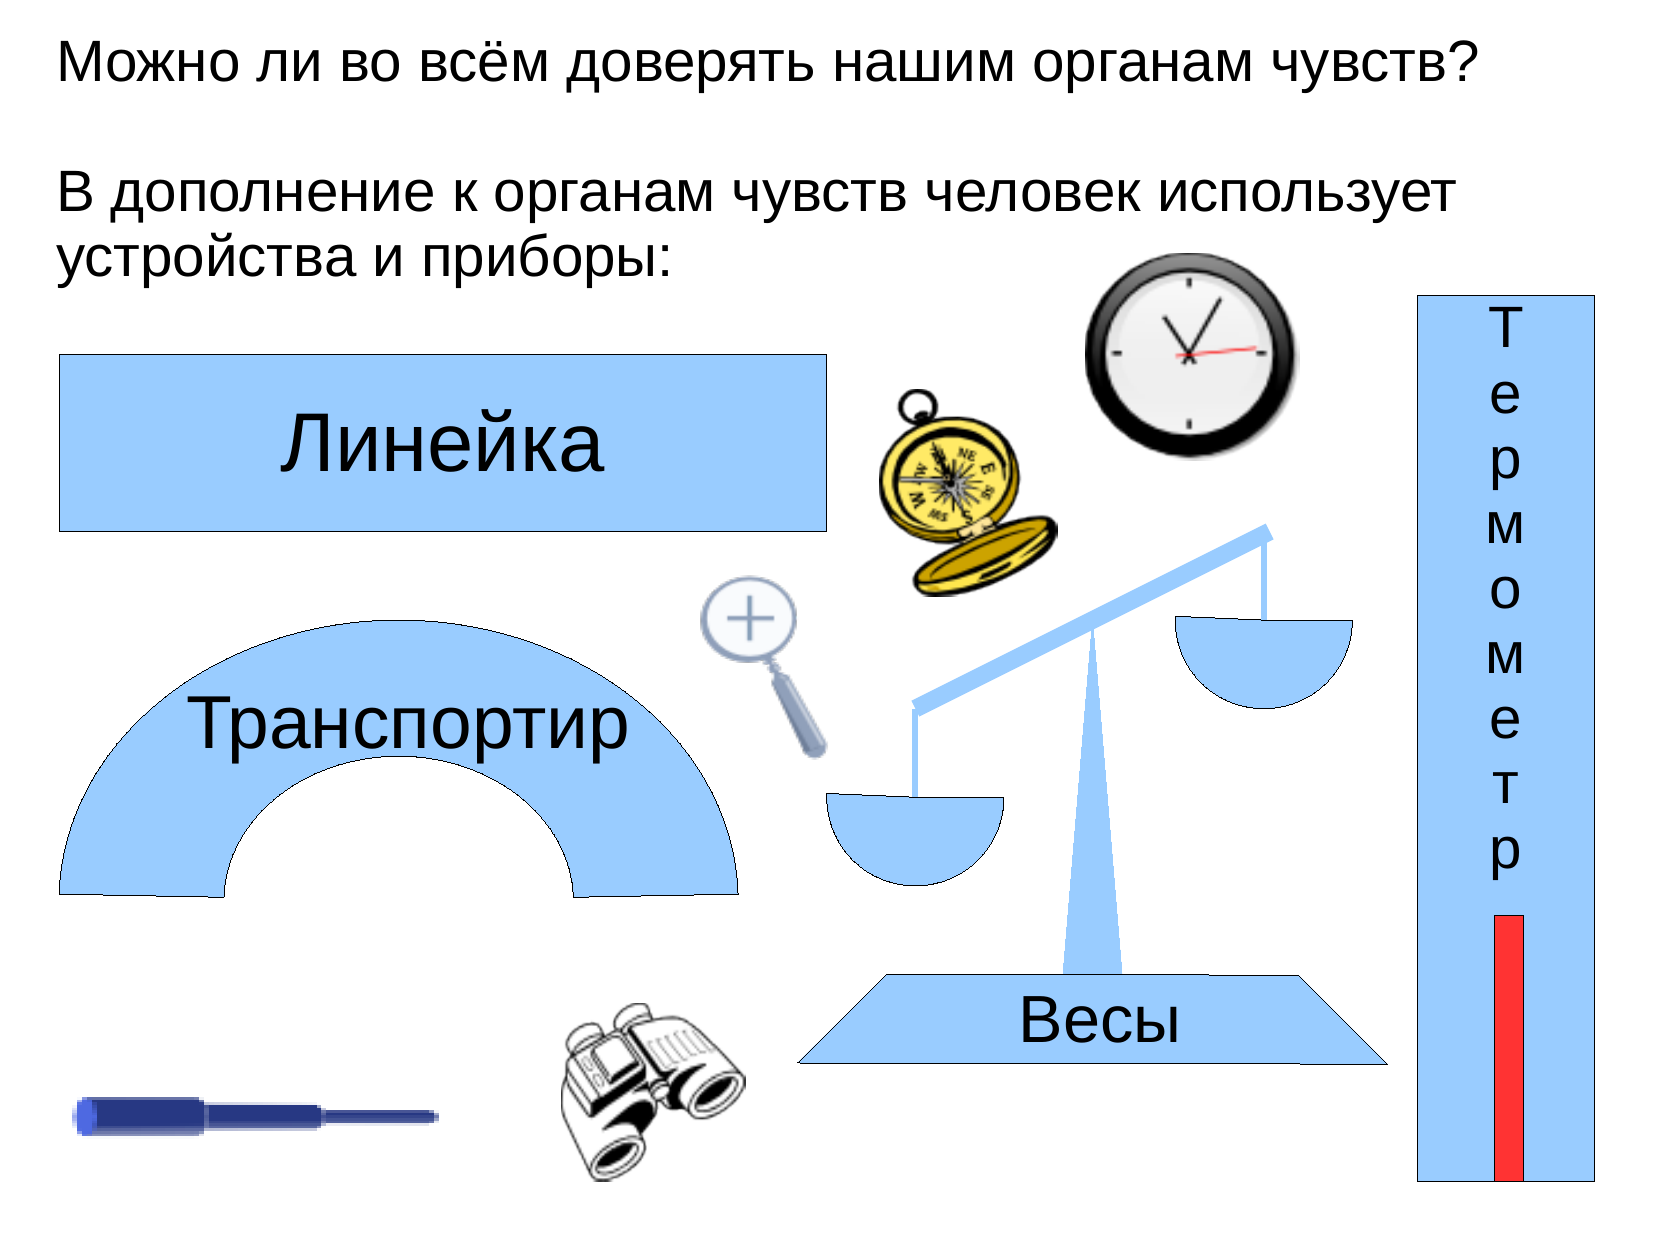

Можно ли во всём доверять нашим органам чувств?
В дополнение к органам чувств человек использует устройства и приборы:
Т
е
р
м
о
м
е
т
р
Линейка
Транспортир
Весы